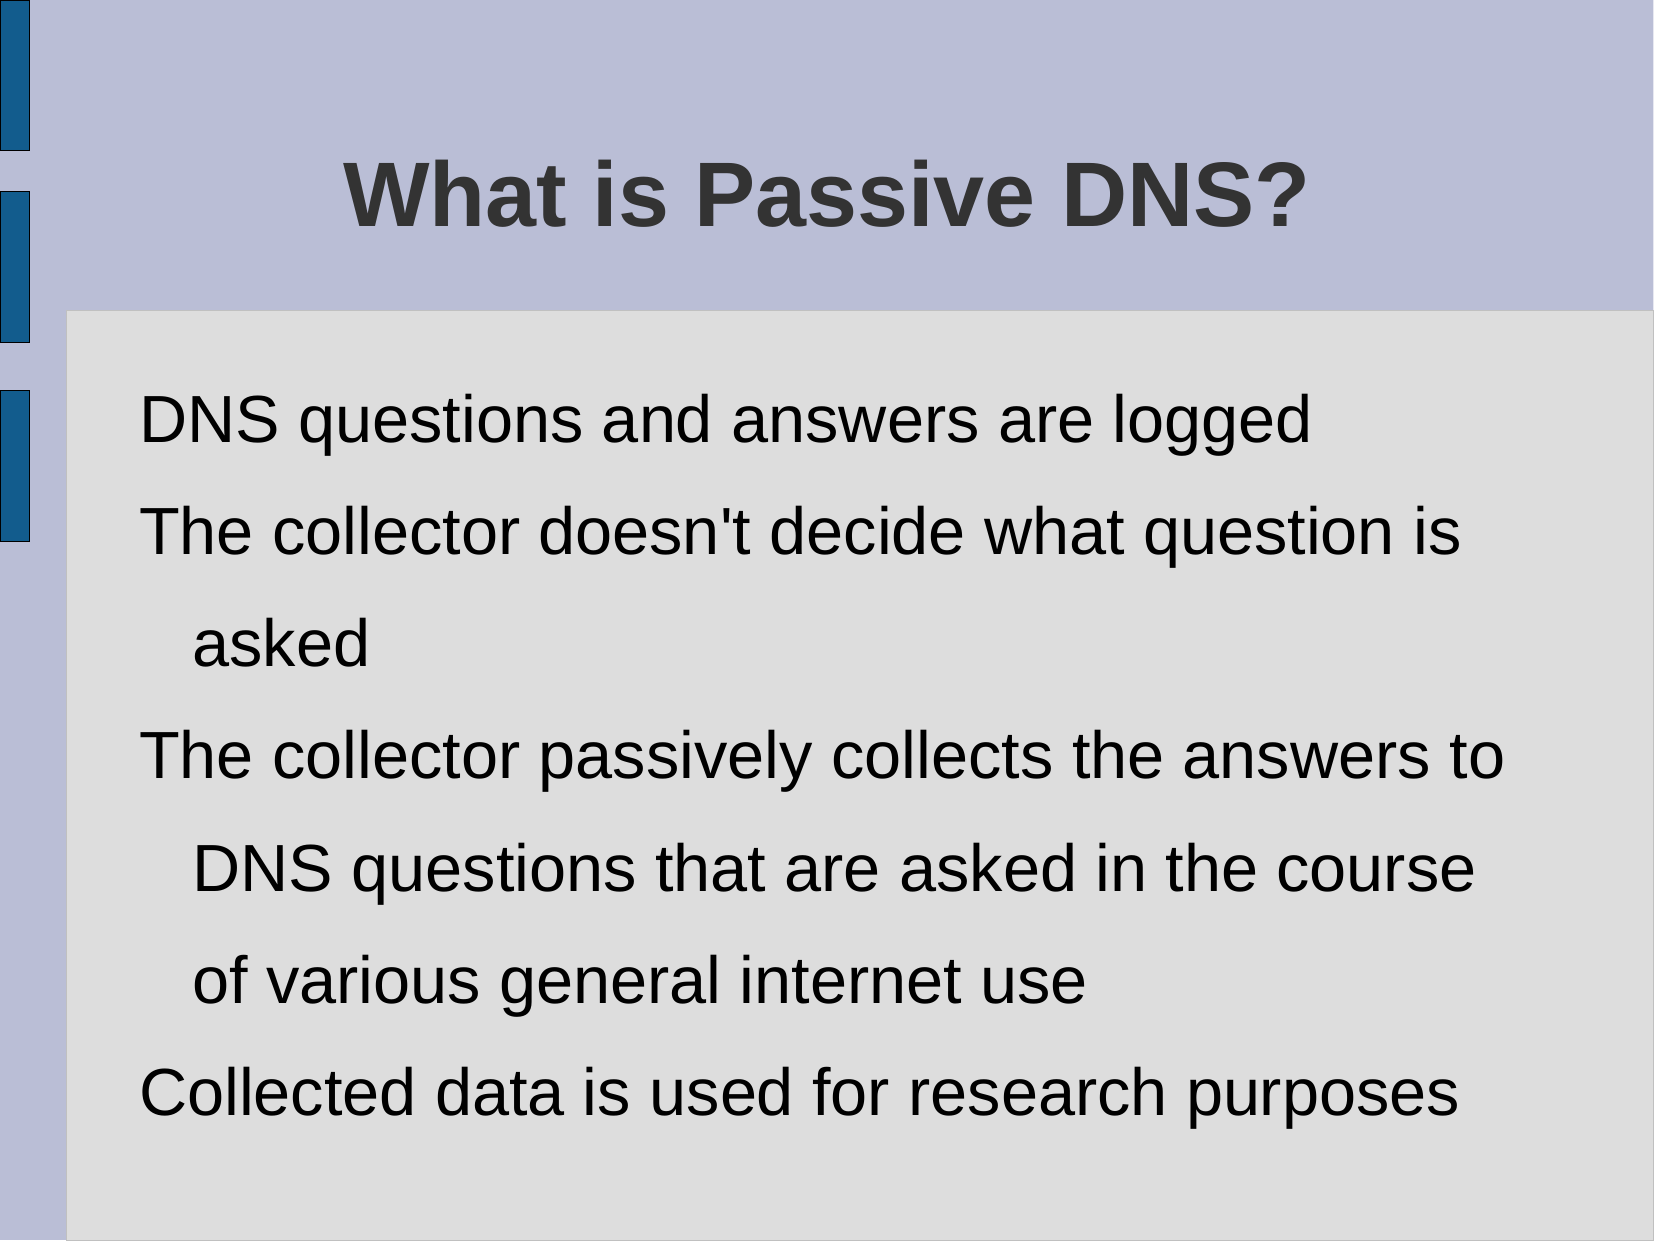

# What is Passive DNS?
DNS questions and answers are logged
The collector doesn't decide what question is asked
The collector passively collects the answers to DNS questions that are asked in the course of various general internet use
Collected data is used for research purposes